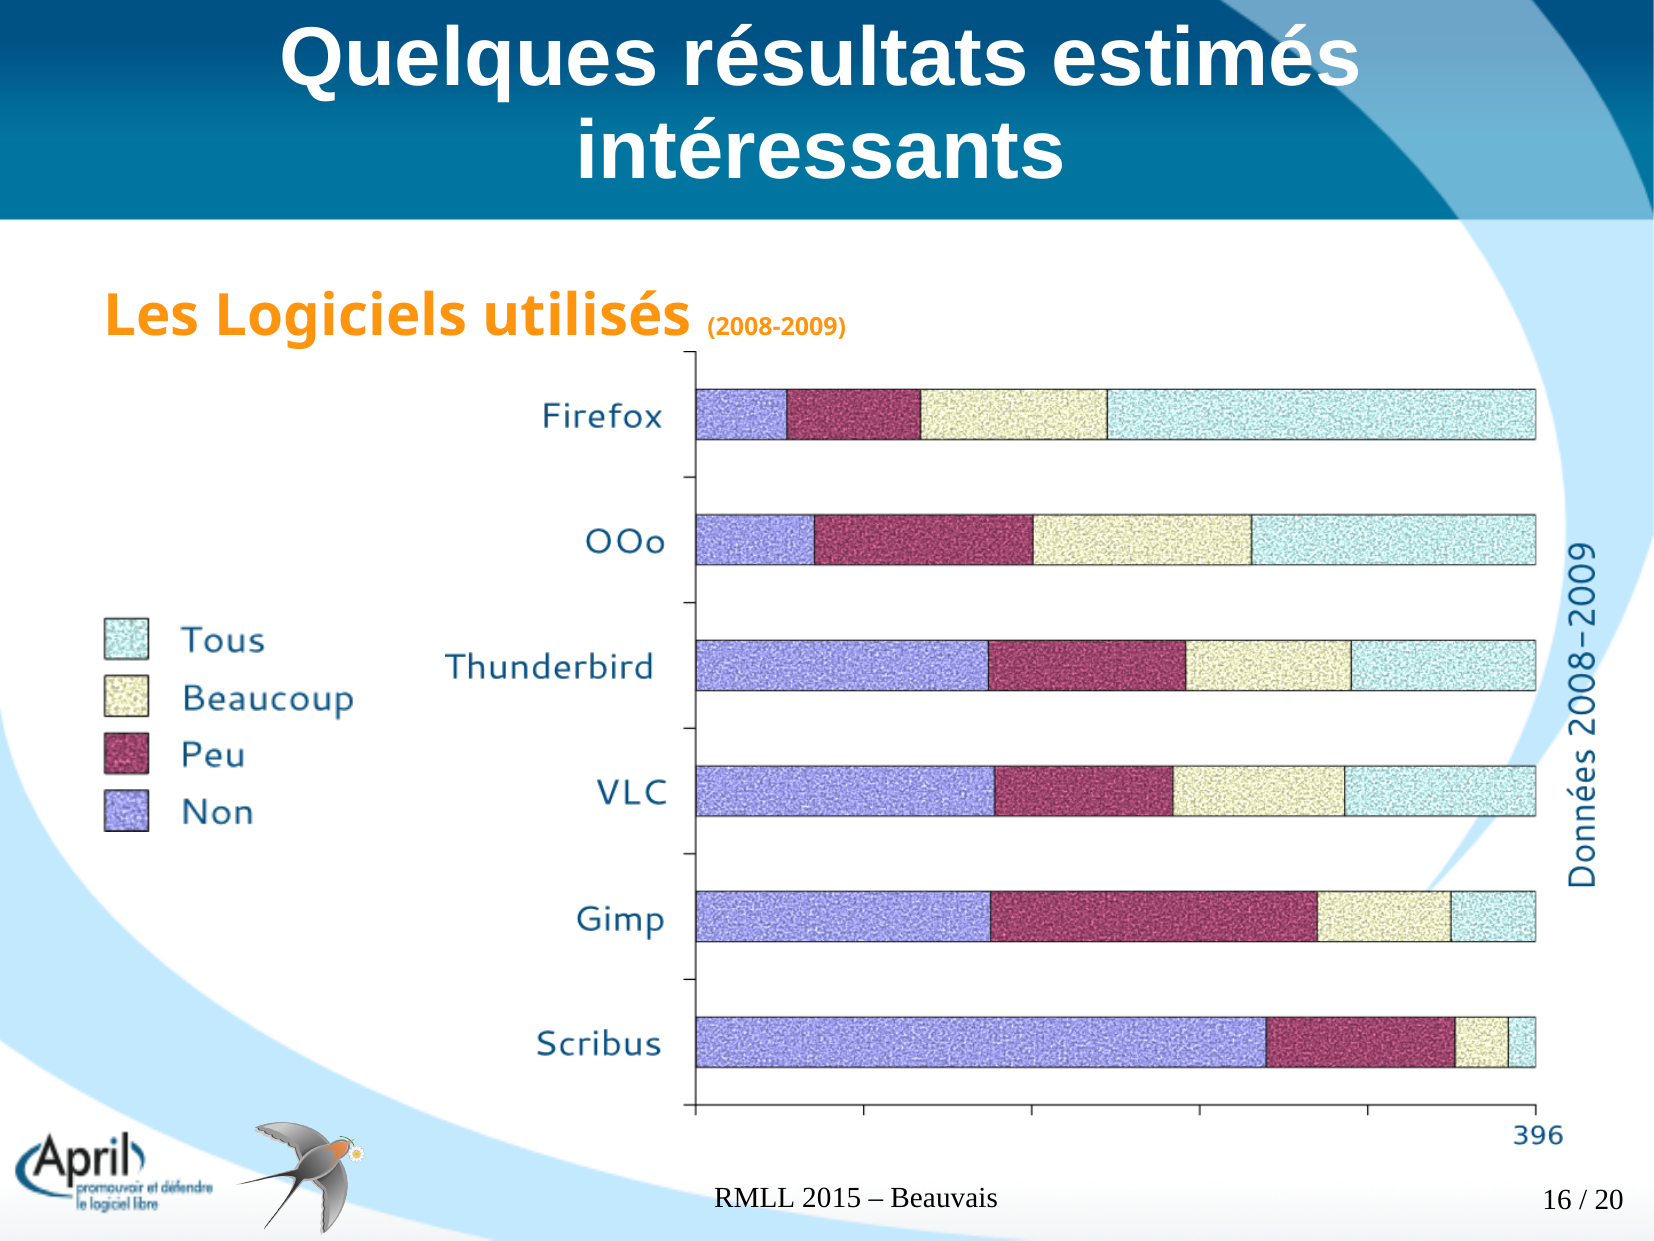

# Quelques résultats estimés intéressants
Les Logiciels utilisés (2008-2009)
16